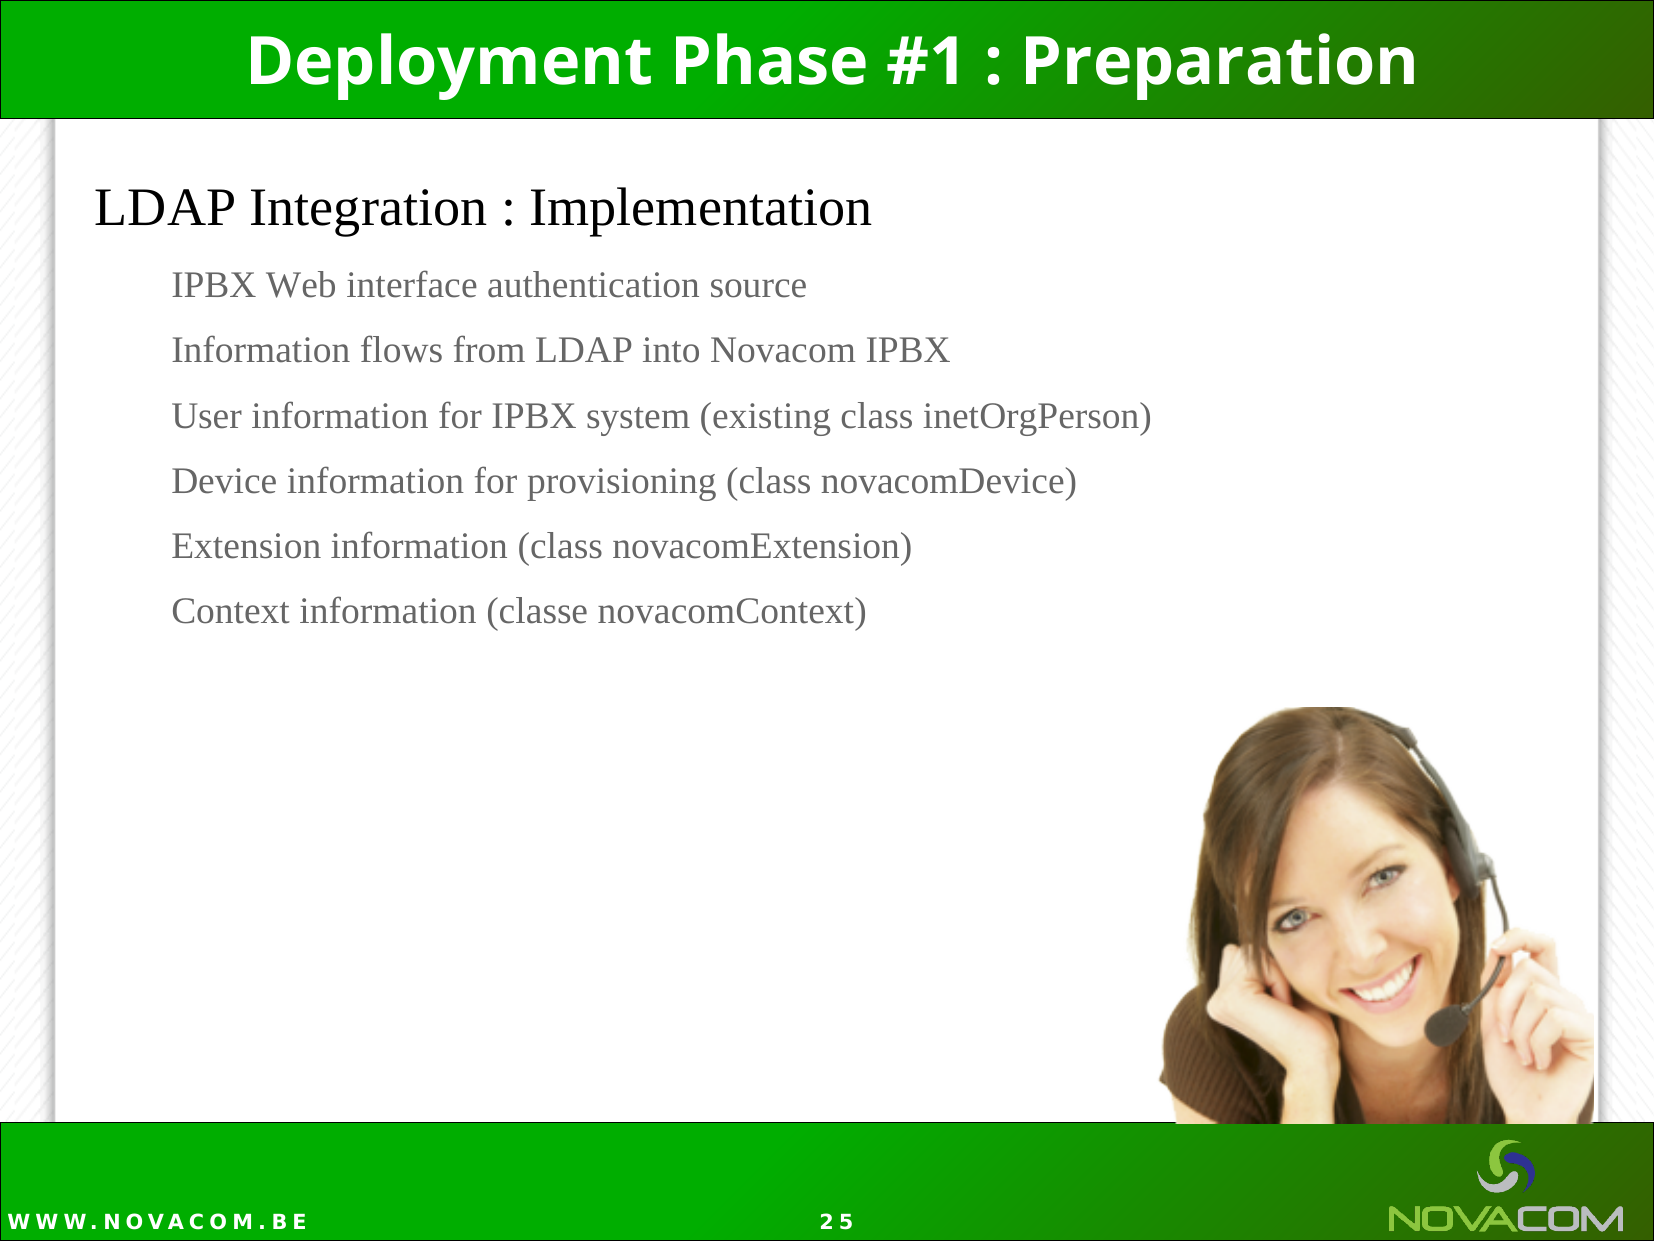

# Deployment Phase #1 : Preparation
LDAP Integration : Implementation
IPBX Web interface authentication source
Information flows from LDAP into Novacom IPBX
User information for IPBX system (existing class inetOrgPerson)
Device information for provisioning (class novacomDevice)
Extension information (class novacomExtension)
Context information (classe novacomContext)